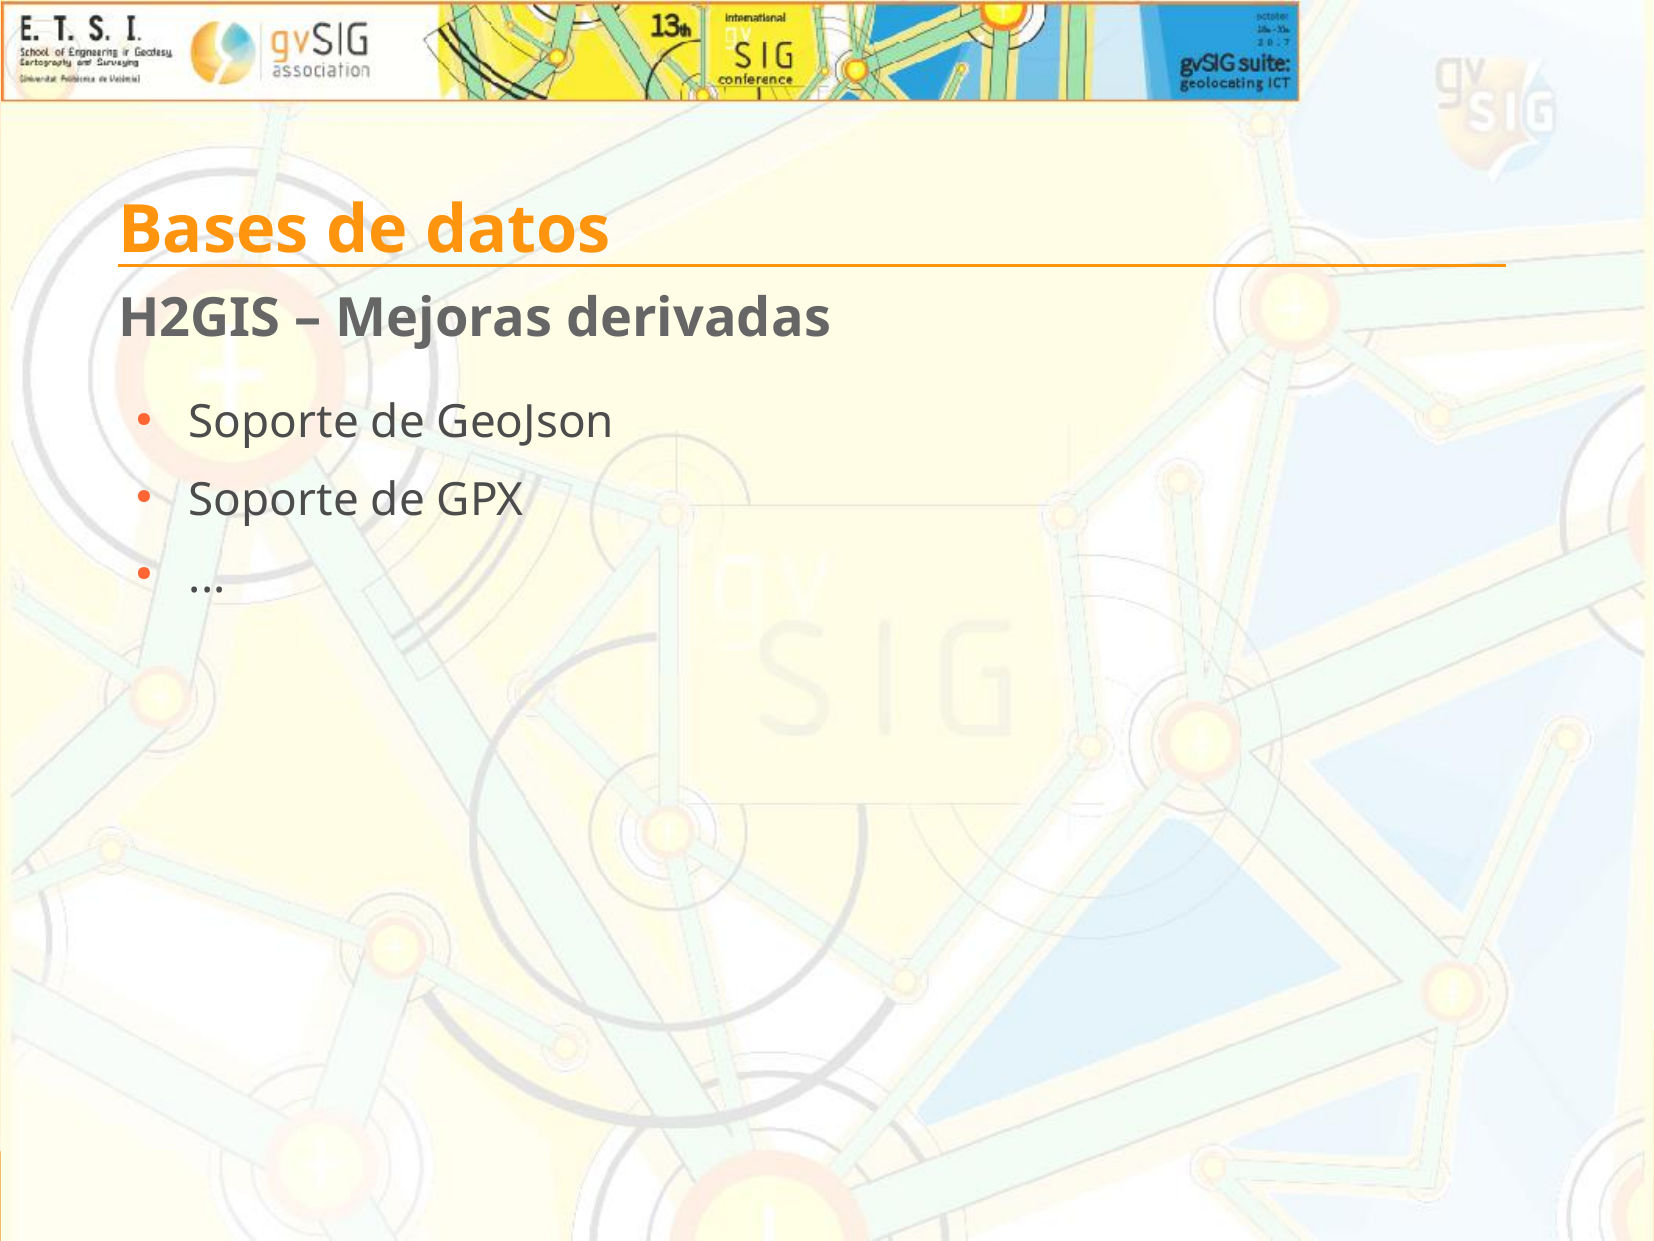

# Bases de datos
H2GIS – Mejoras derivadas
Soporte de GeoJson
Soporte de GPX
...